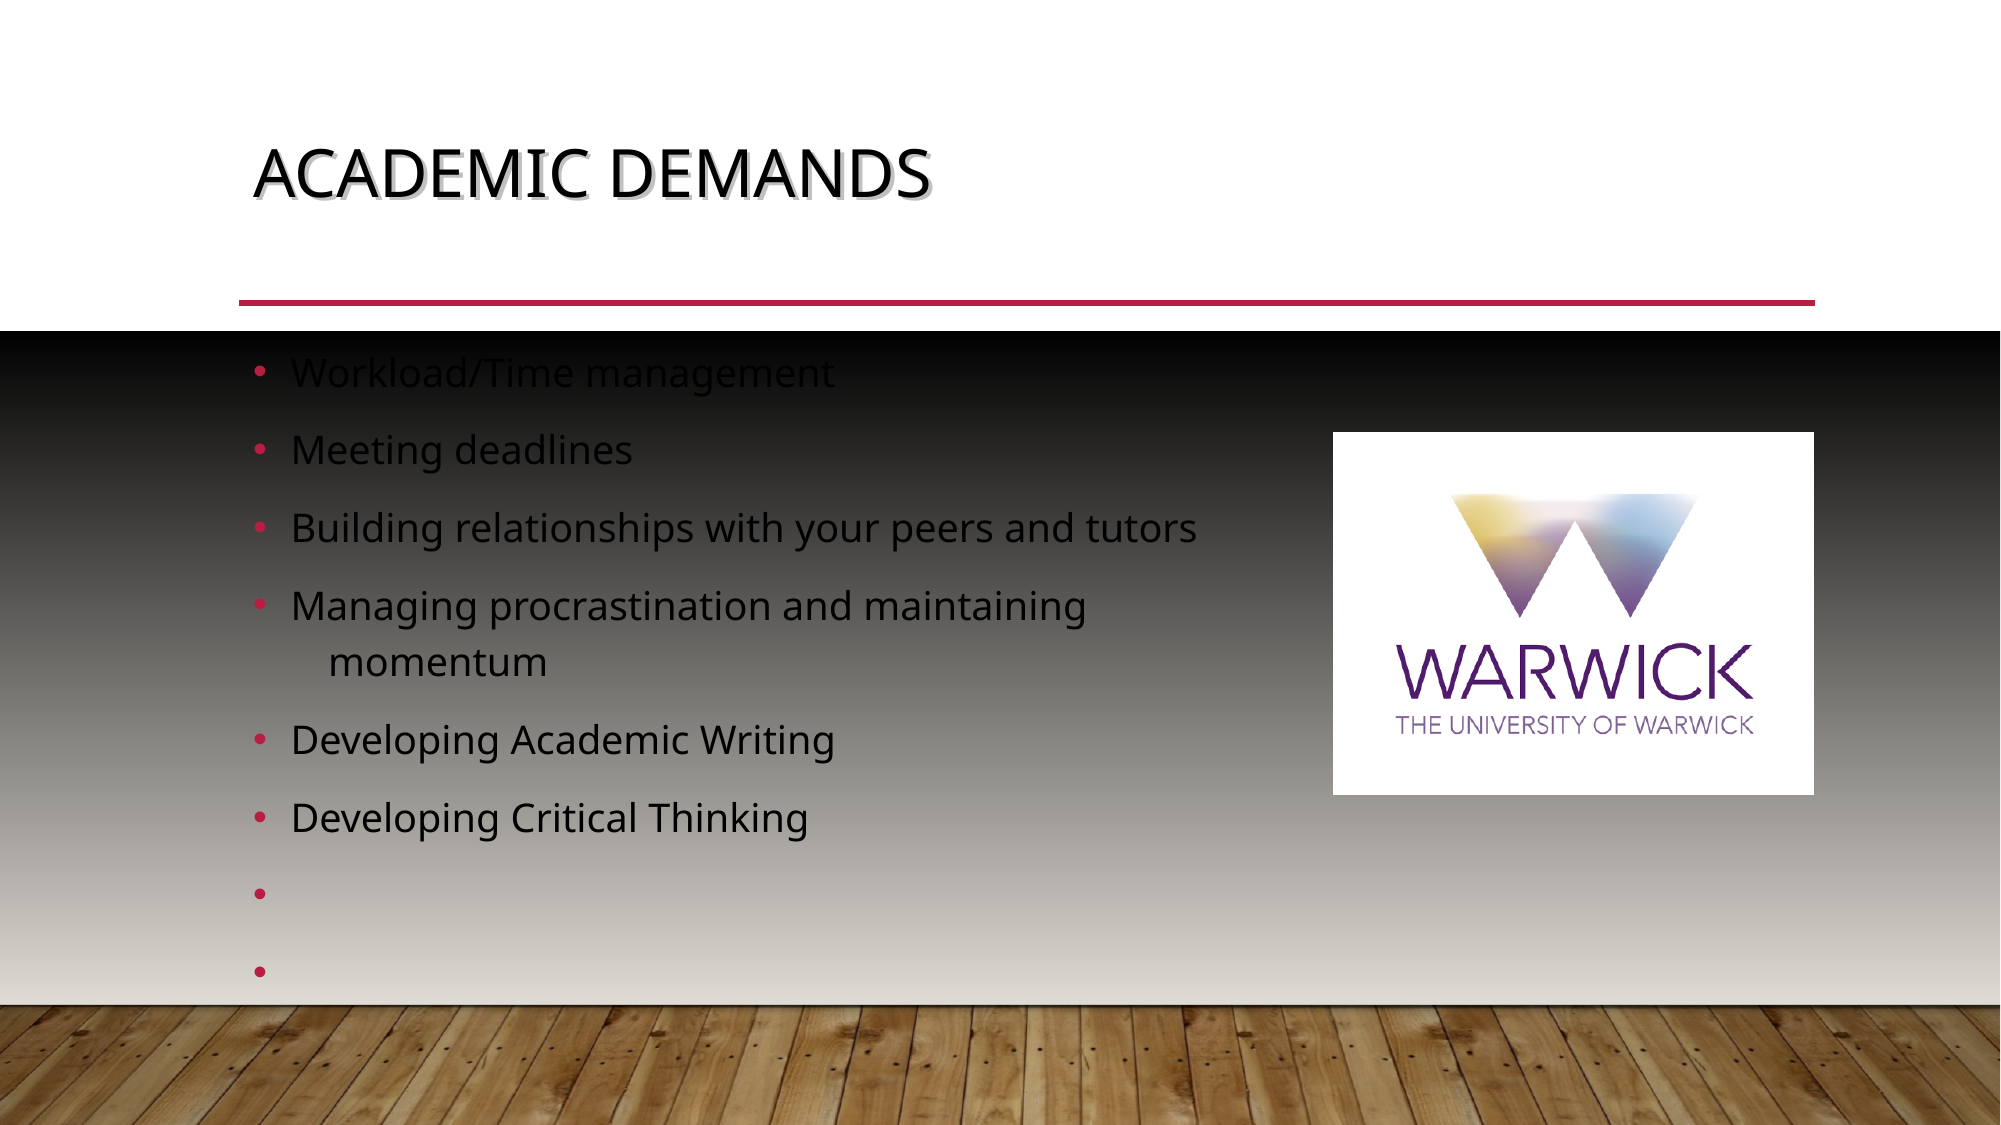

# Academic demandS
Workload/Time management
Meeting deadlines
Building relationships with your peers and tutors
Managing procrastination and maintaining momentum
Developing Academic Writing
Developing Critical Thinking